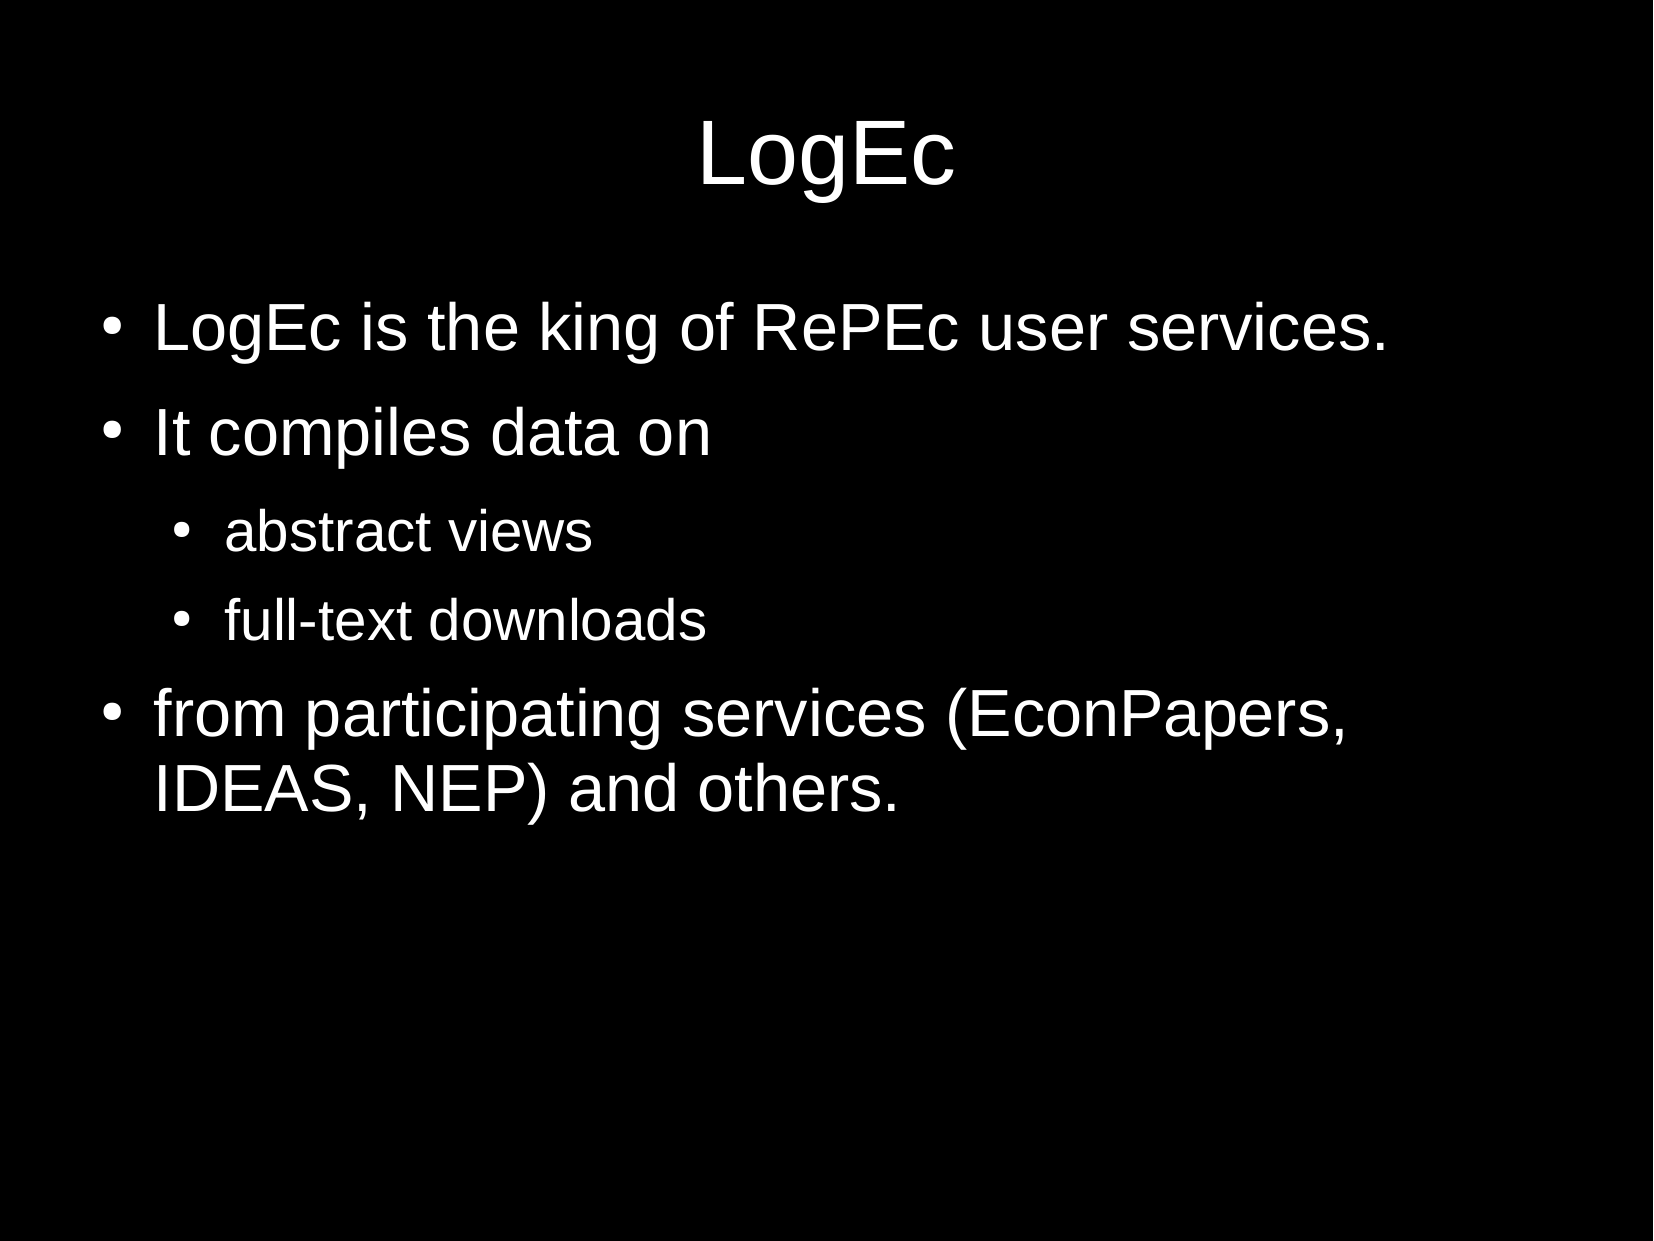

# LogEc
LogEc is the king of RePEc user services.
It compiles data on
abstract views
full-text downloads
from participating services (EconPapers, IDEAS, NEP) and others.